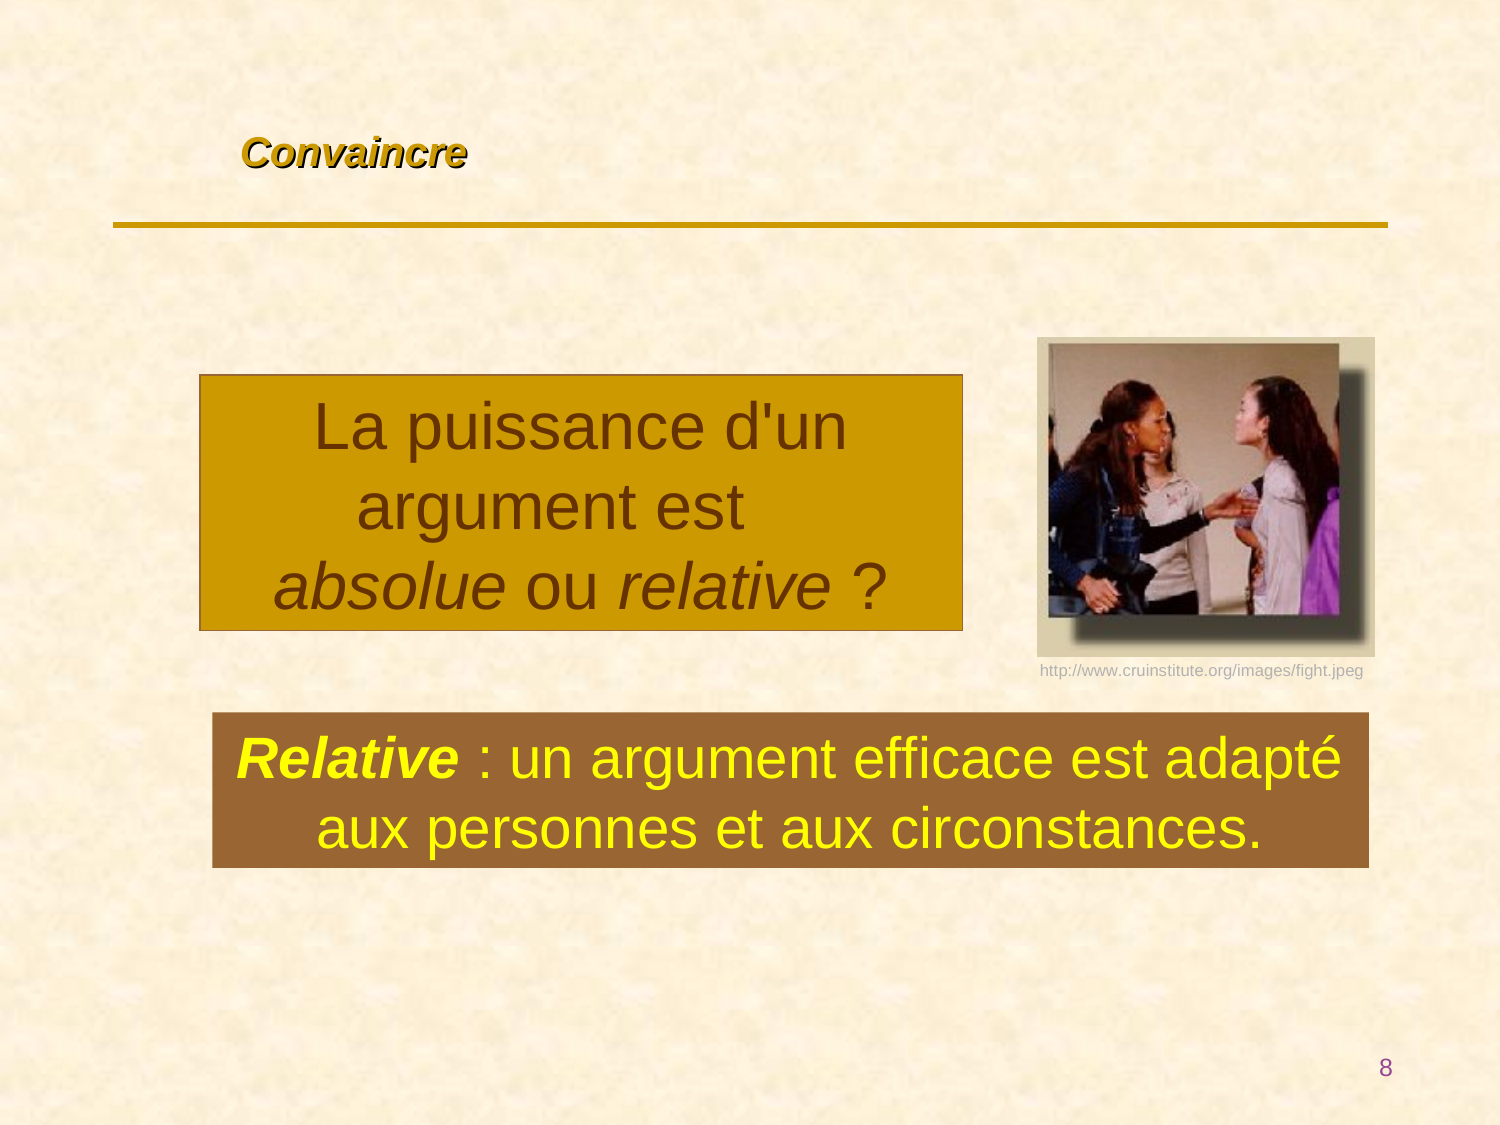

Convaincre
http://www.cruinstitute.org/images/fight.jpeg
La puissance d'un argument est
absolue ou relative ?
Relative : un argument efficace est adapté aux personnes et aux circonstances.
8